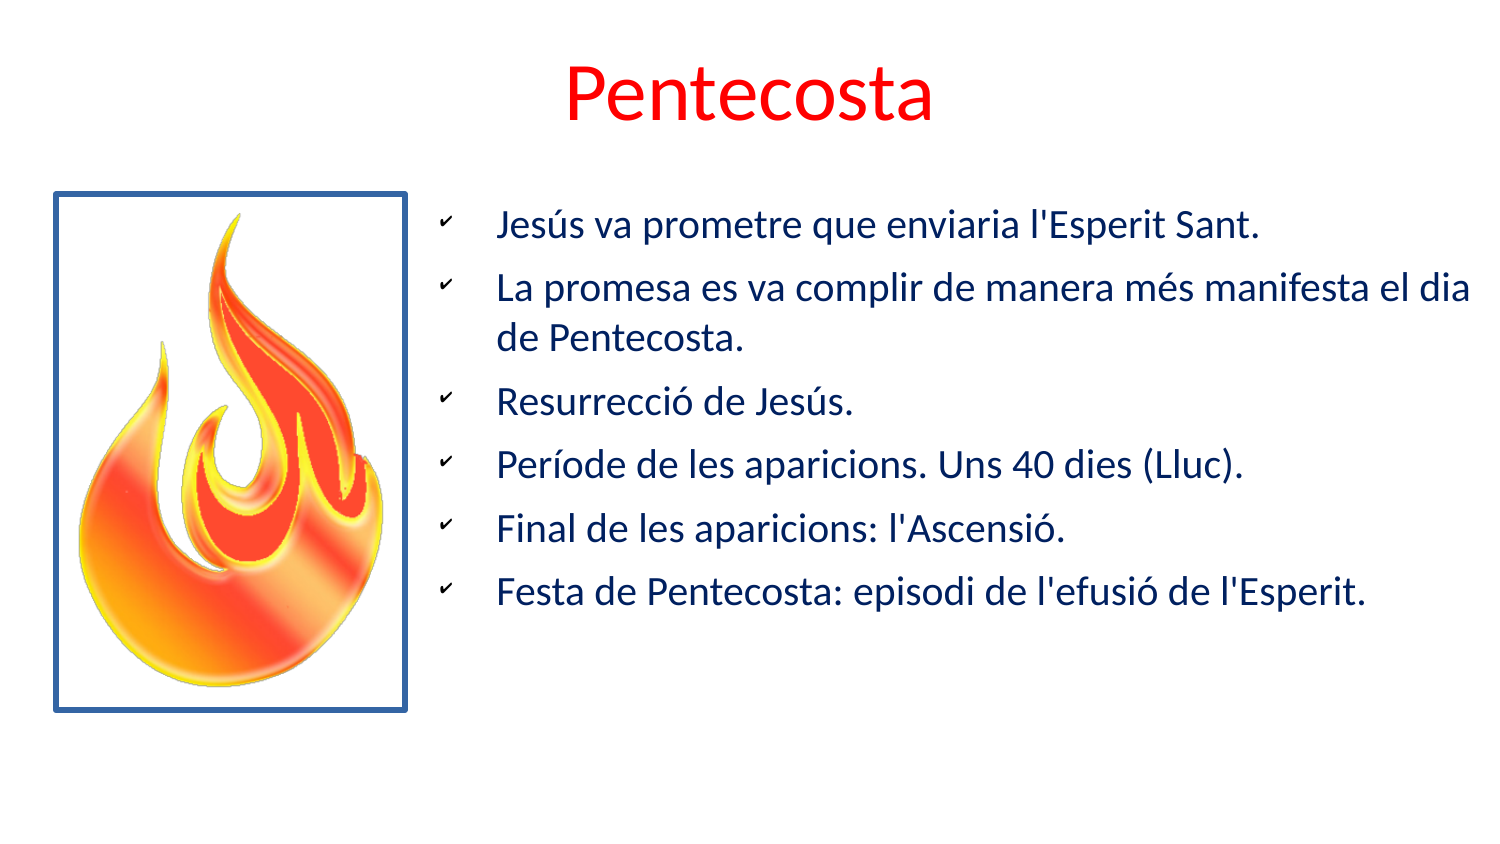

# Pentecosta
Jesús va prometre que enviaria l'Esperit Sant.
La promesa es va complir de manera més manifesta el dia de Pentecosta.
Resurrecció de Jesús.
Període de les aparicions. Uns 40 dies (Lluc).
Final de les aparicions: l'Ascensió.
Festa de Pentecosta: episodi de l'efusió de l'Esperit.